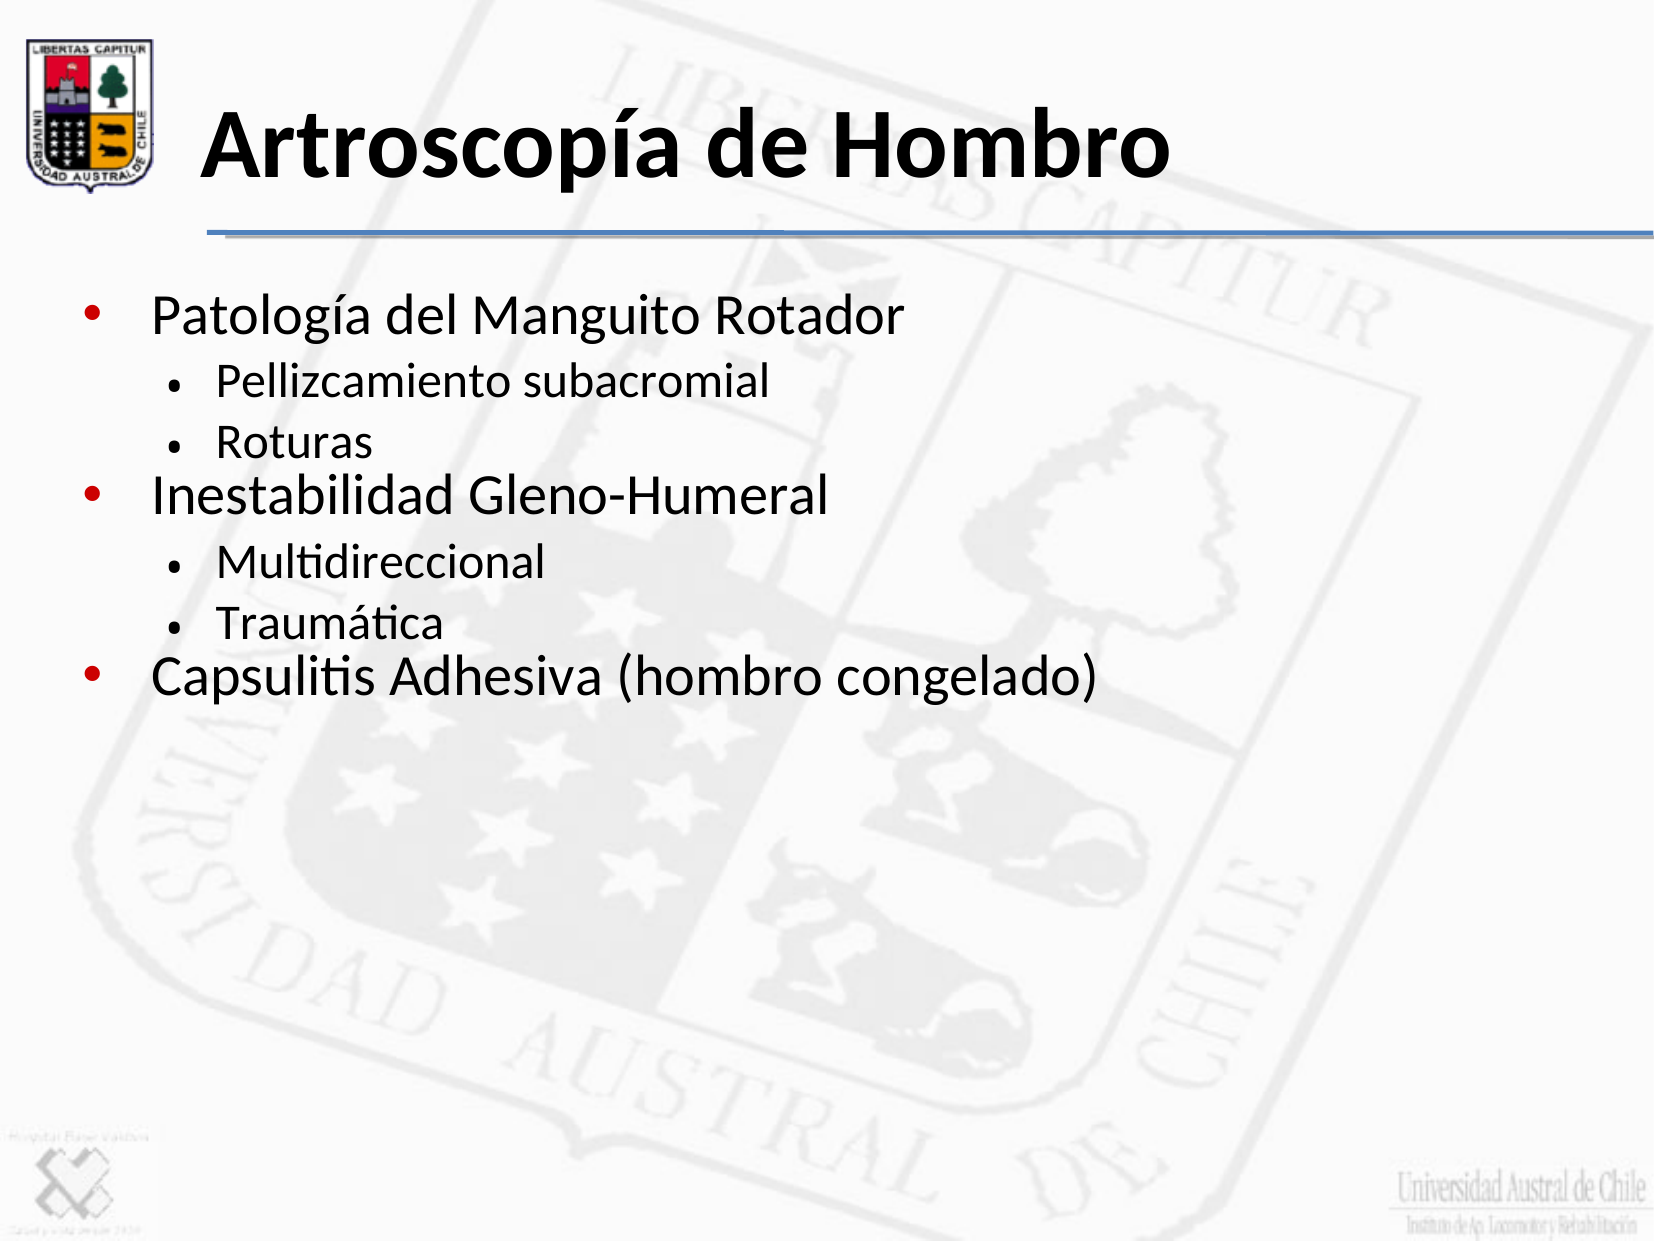

# Artroscopía de Hombro
Patología del Manguito Rotador
Pellizcamiento subacromial
Roturas
Inestabilidad Gleno-Humeral
Multidireccional
Traumática
Capsulitis Adhesiva (hombro congelado)